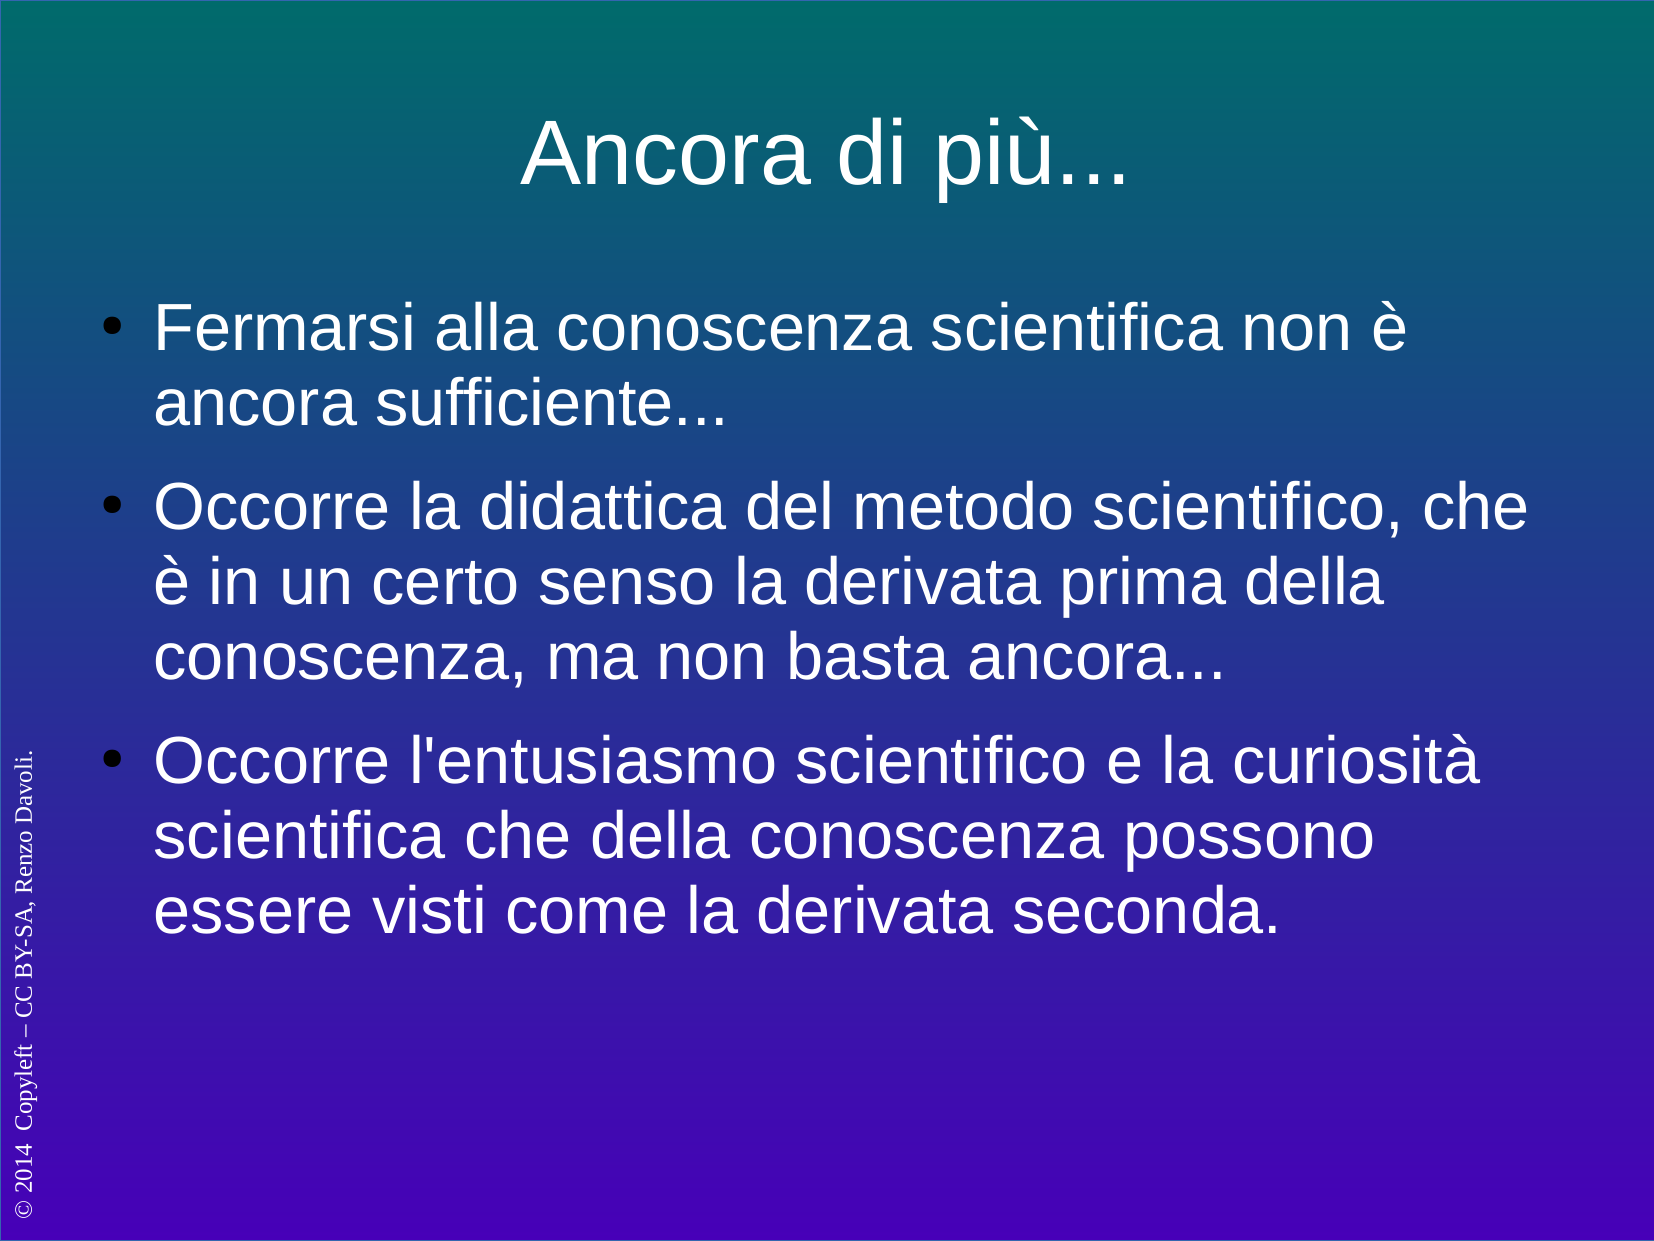

# Ancora di più...
Fermarsi alla conoscenza scientifica non è ancora sufficiente...
Occorre la didattica del metodo scientifico, che è in un certo senso la derivata prima della conoscenza, ma non basta ancora...
Occorre l'entusiasmo scientifico e la curiosità scientifica che della conoscenza possono essere visti come la derivata seconda.